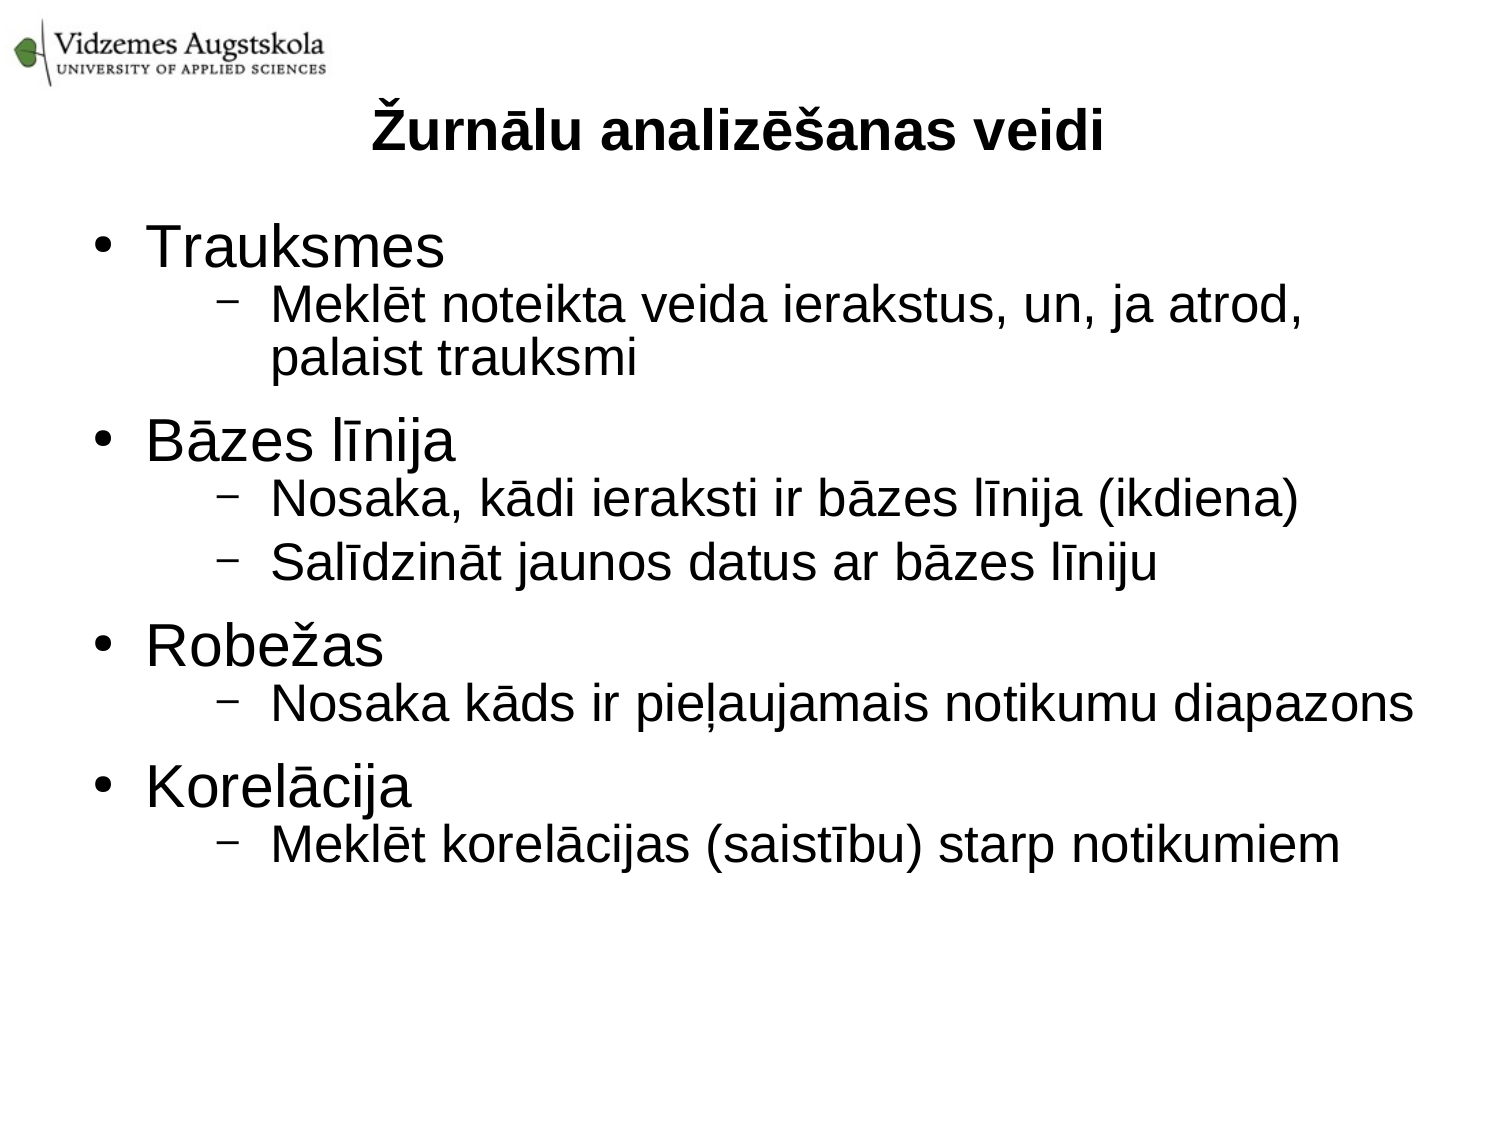

# Žurnālu analizēšanas veidi
Trauksmes
Meklēt noteikta veida ierakstus, un, ja atrod, palaist trauksmi
Bāzes līnija
Nosaka, kādi ieraksti ir bāzes līnija (ikdiena)
Salīdzināt jaunos datus ar bāzes līniju
Robežas
Nosaka kāds ir pieļaujamais notikumu diapazons
Korelācija
Meklēt korelācijas (saistību) starp notikumiem